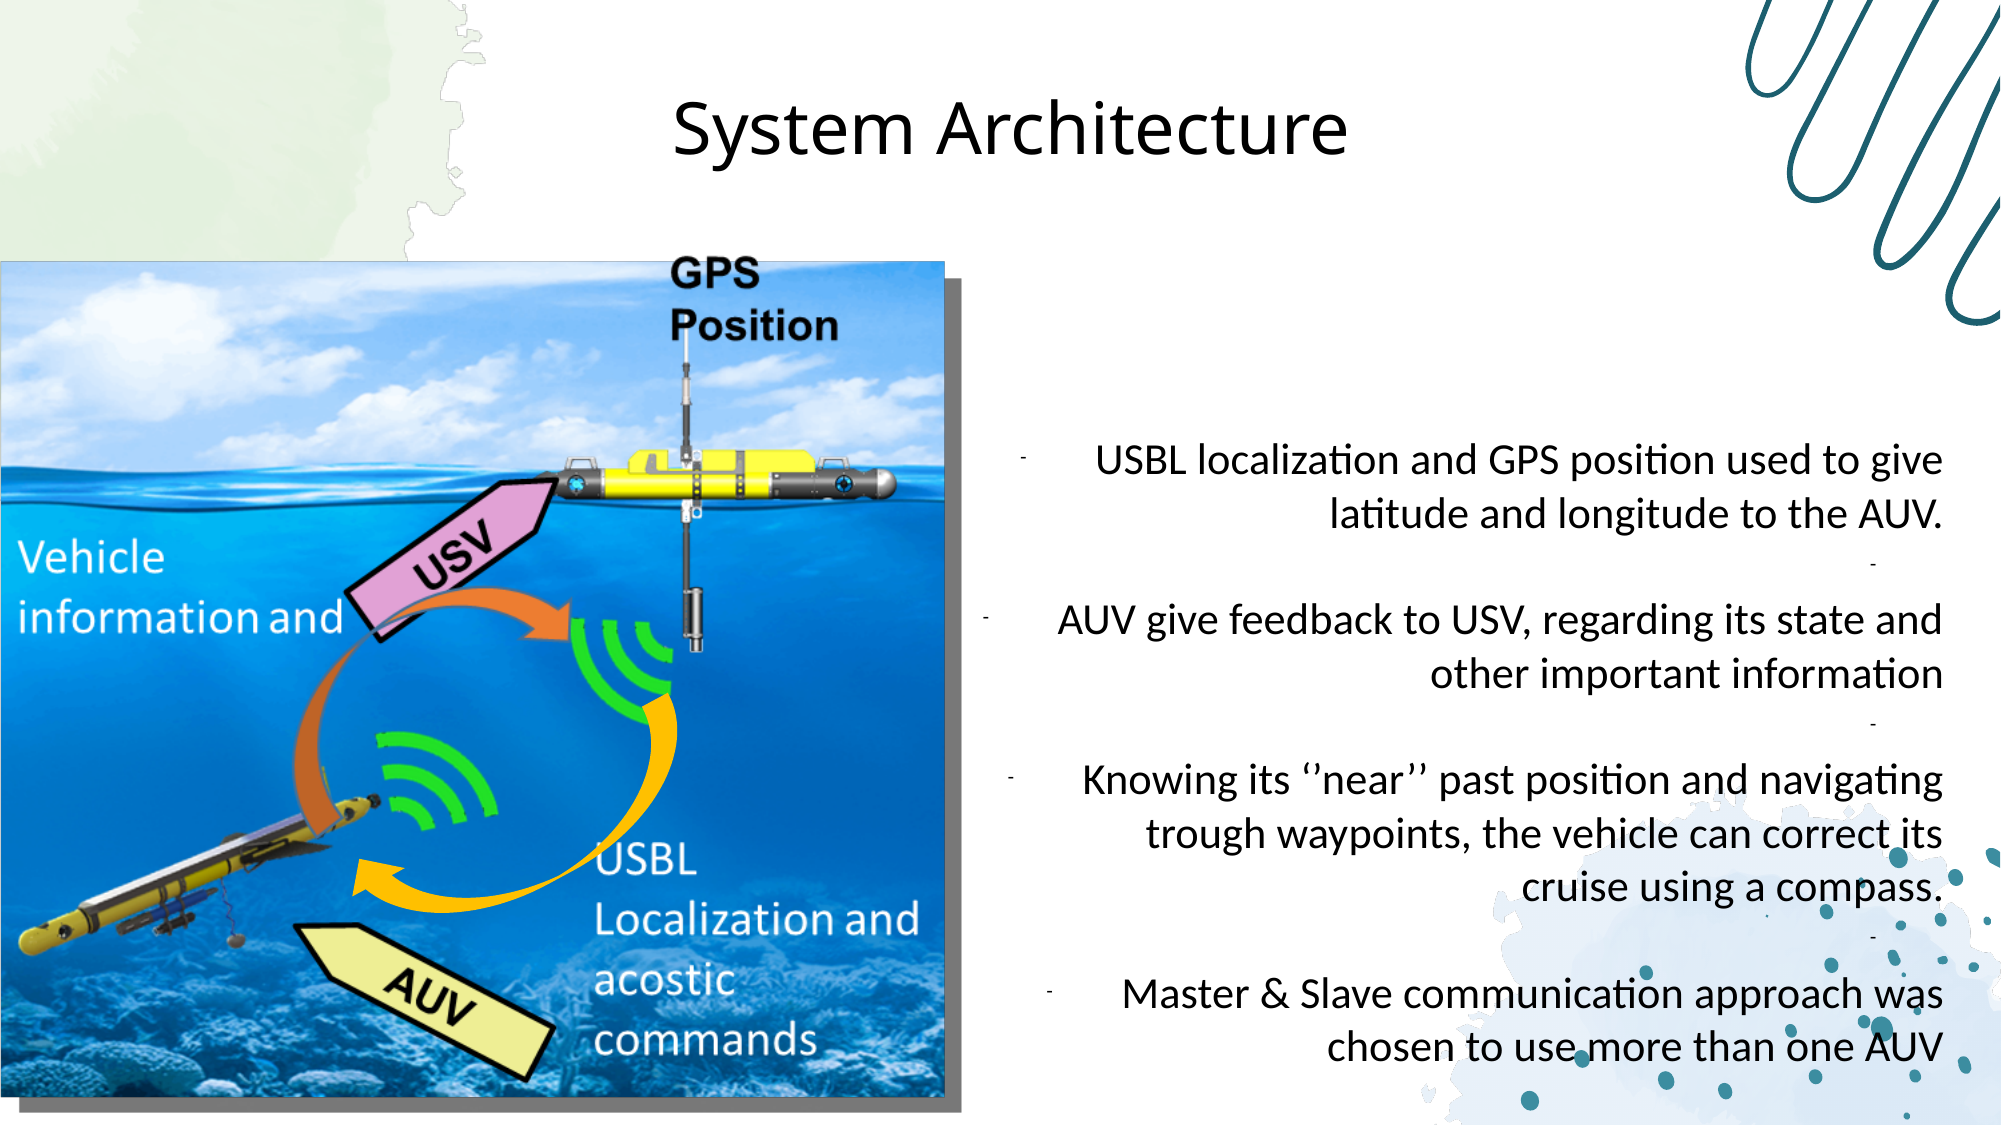

System Architecture
# USBL localization and GPS position used to give latitude and longitude to the AUV.
AUV give feedback to USV, regarding its state and other important information
Knowing its ‘’near’’ past position and navigating trough waypoints, the vehicle can correct its cruise using a compass.
Master & Slave communication approach was chosen to use more than one AUV